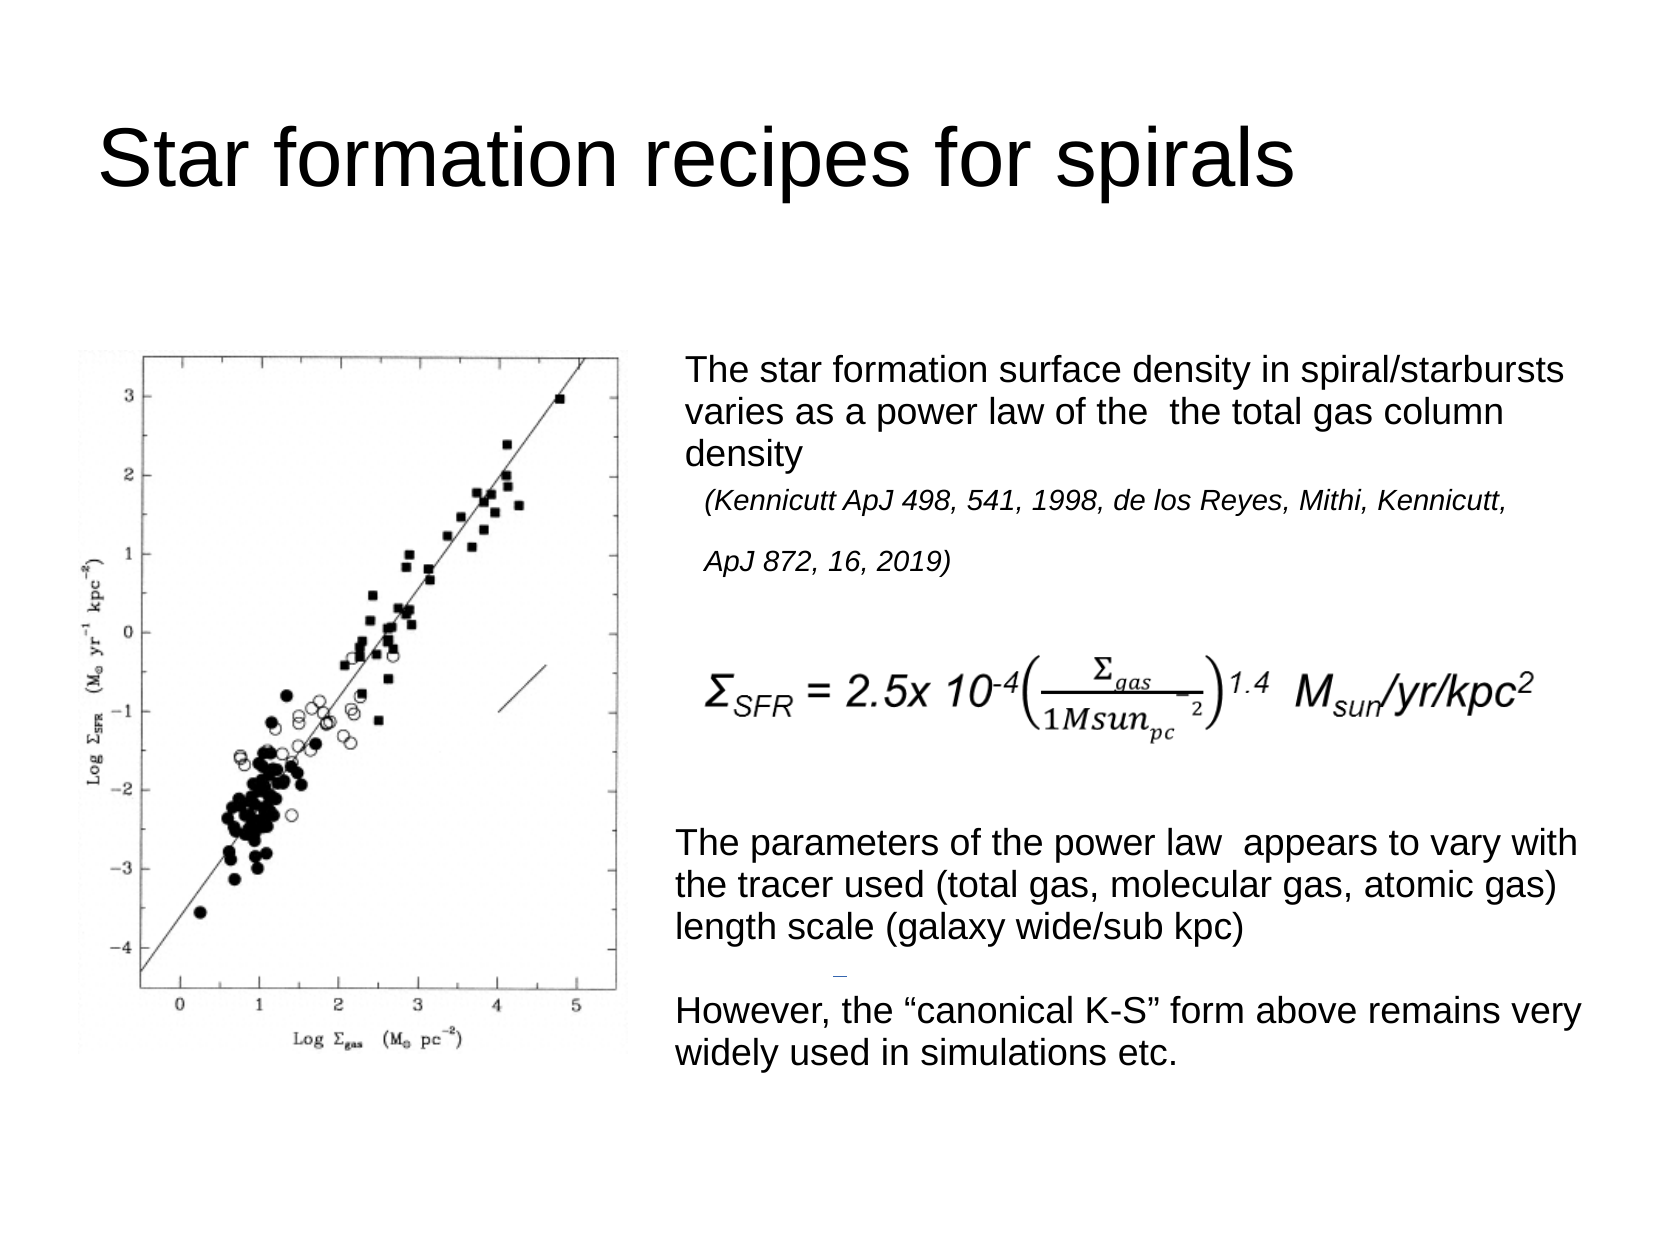

# Star formation recipes for spirals
The star formation surface density in spiral/starbursts varies as a power law of the the total gas column density
(Kennicutt ApJ 498, 541, 1998, de los Reyes, Mithi, Kennicutt,
ApJ 872, 16, 2019)
The parameters of the power law appears to vary with
the tracer used (total gas, molecular gas, atomic gas)
length scale (galaxy wide/sub kpc)
However, the “canonical K-S” form above remains very widely used in simulations etc.